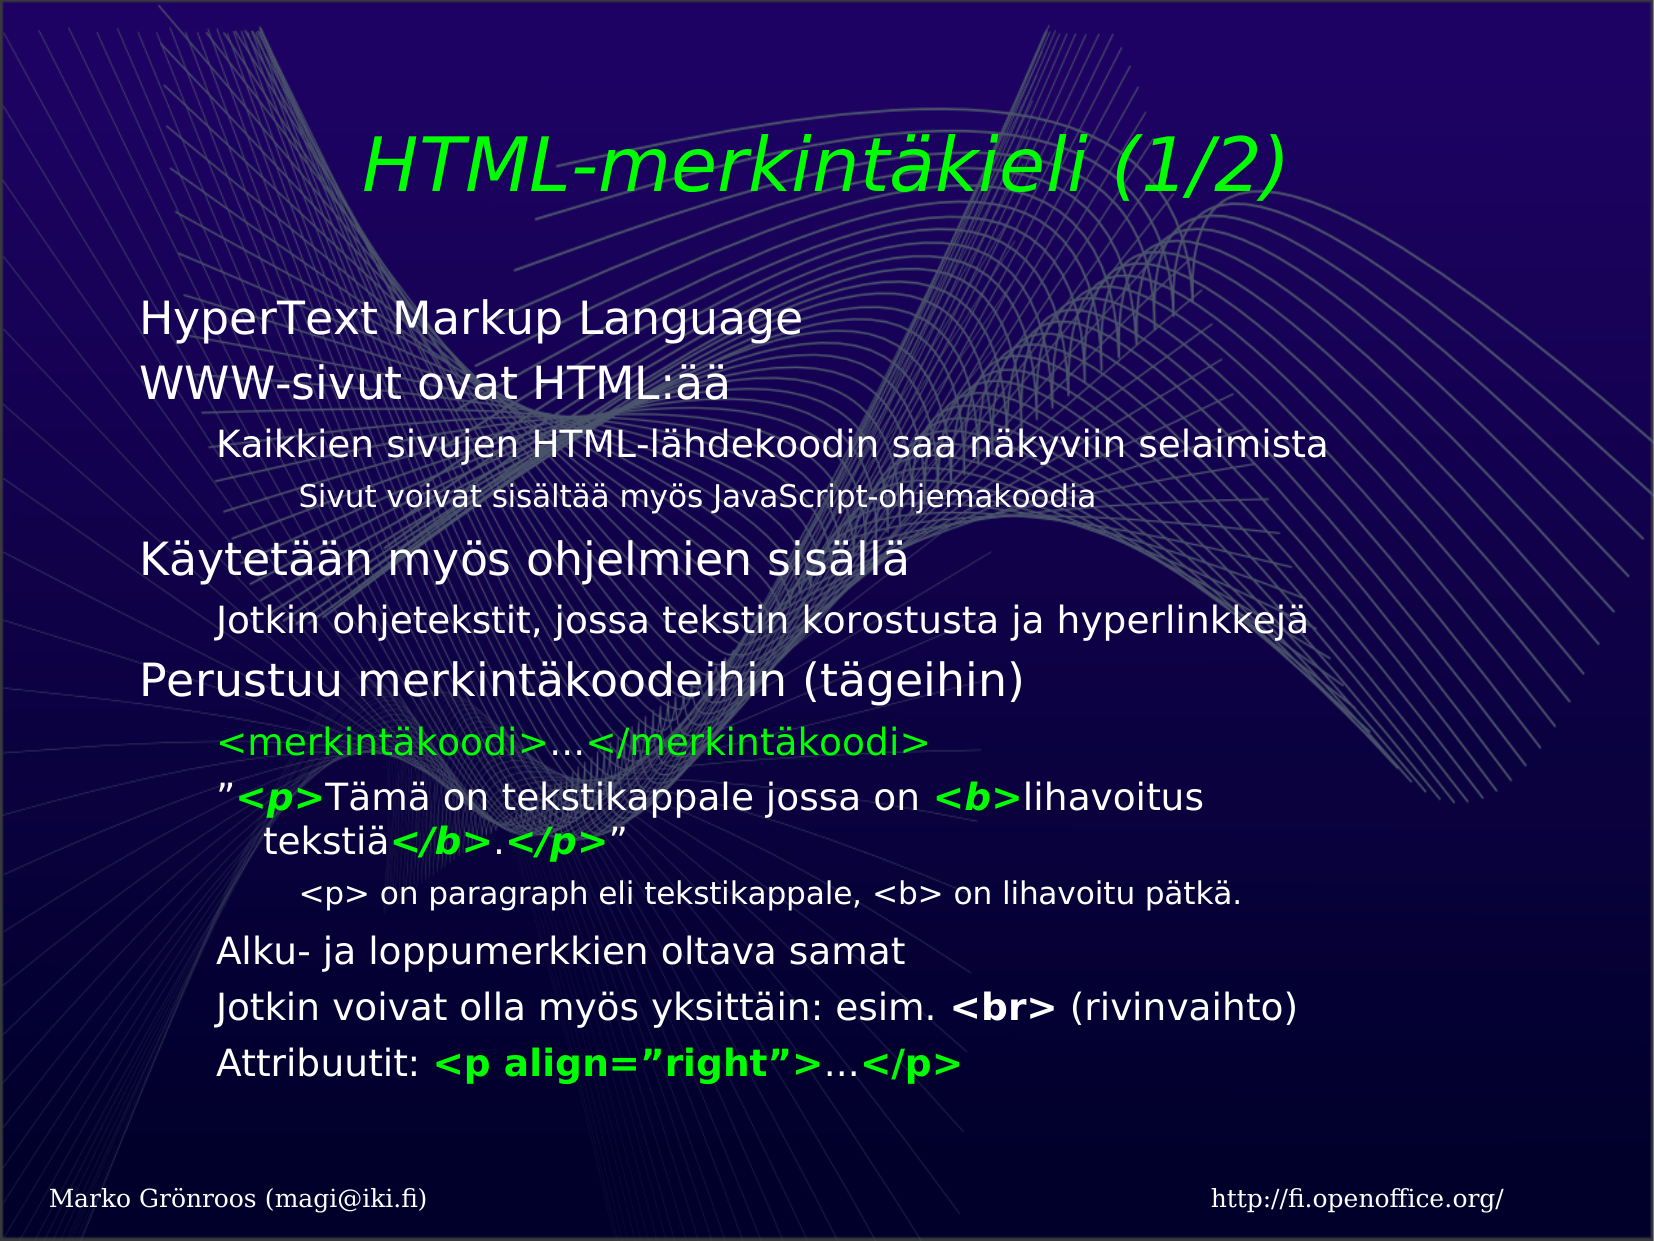

# HTML-merkintäkieli (1/2)
HyperText Markup Language
WWW-sivut ovat HTML:ää
Kaikkien sivujen HTML-lähdekoodin saa näkyviin selaimista
Sivut voivat sisältää myös JavaScript-ohjemakoodia
Käytetään myös ohjelmien sisällä
Jotkin ohjetekstit, jossa tekstin korostusta ja hyperlinkkejä
Perustuu merkintäkoodeihin (tägeihin)
<merkintäkoodi>...</merkintäkoodi>
”<p>Tämä on tekstikappale jossa on <b>lihavoitus tekstiä</b>.</p>”
<p> on paragraph eli tekstikappale, <b> on lihavoitu pätkä.
Alku- ja loppumerkkien oltava samat
Jotkin voivat olla myös yksittäin: esim. <br> (rivinvaihto)
Attribuutit: <p align=”right”>...</p>